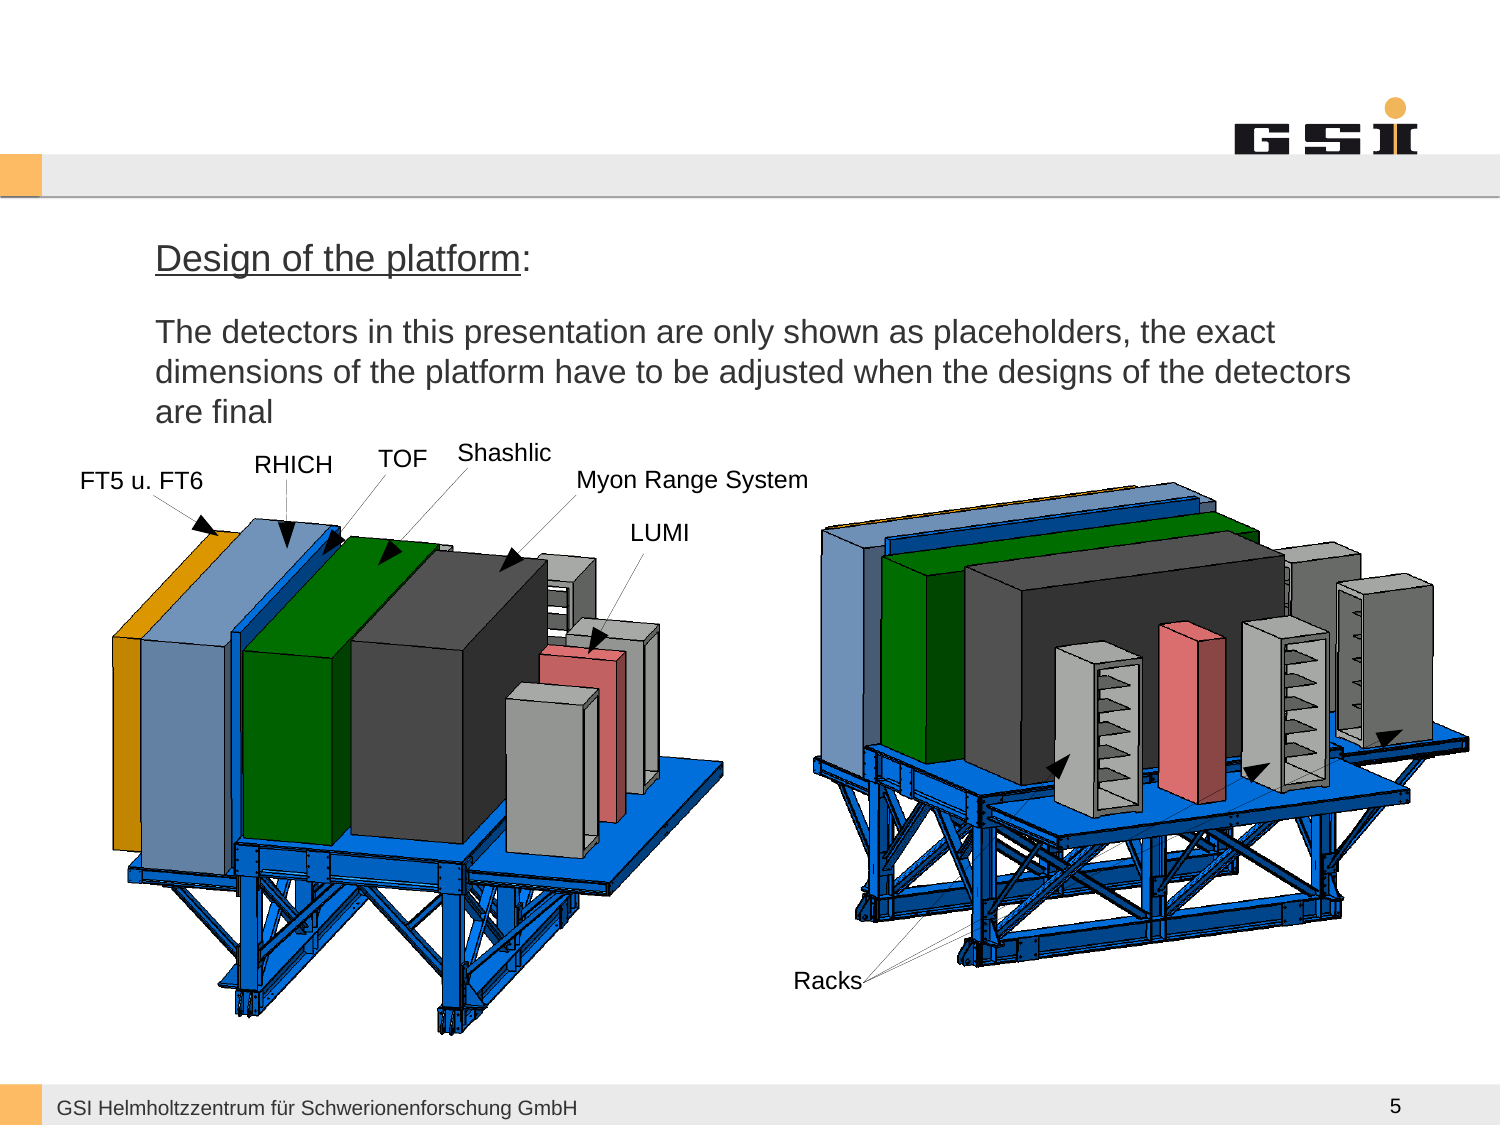

# Design of the platform:
The detectors in this presentation are only shown as placeholders, the exact dimensions of the platform have to be adjusted when the designs of the detectors are final
Shashlic
TOF
RHICH
Myon Range System
FT5 u. FT6
LUMI
Racks